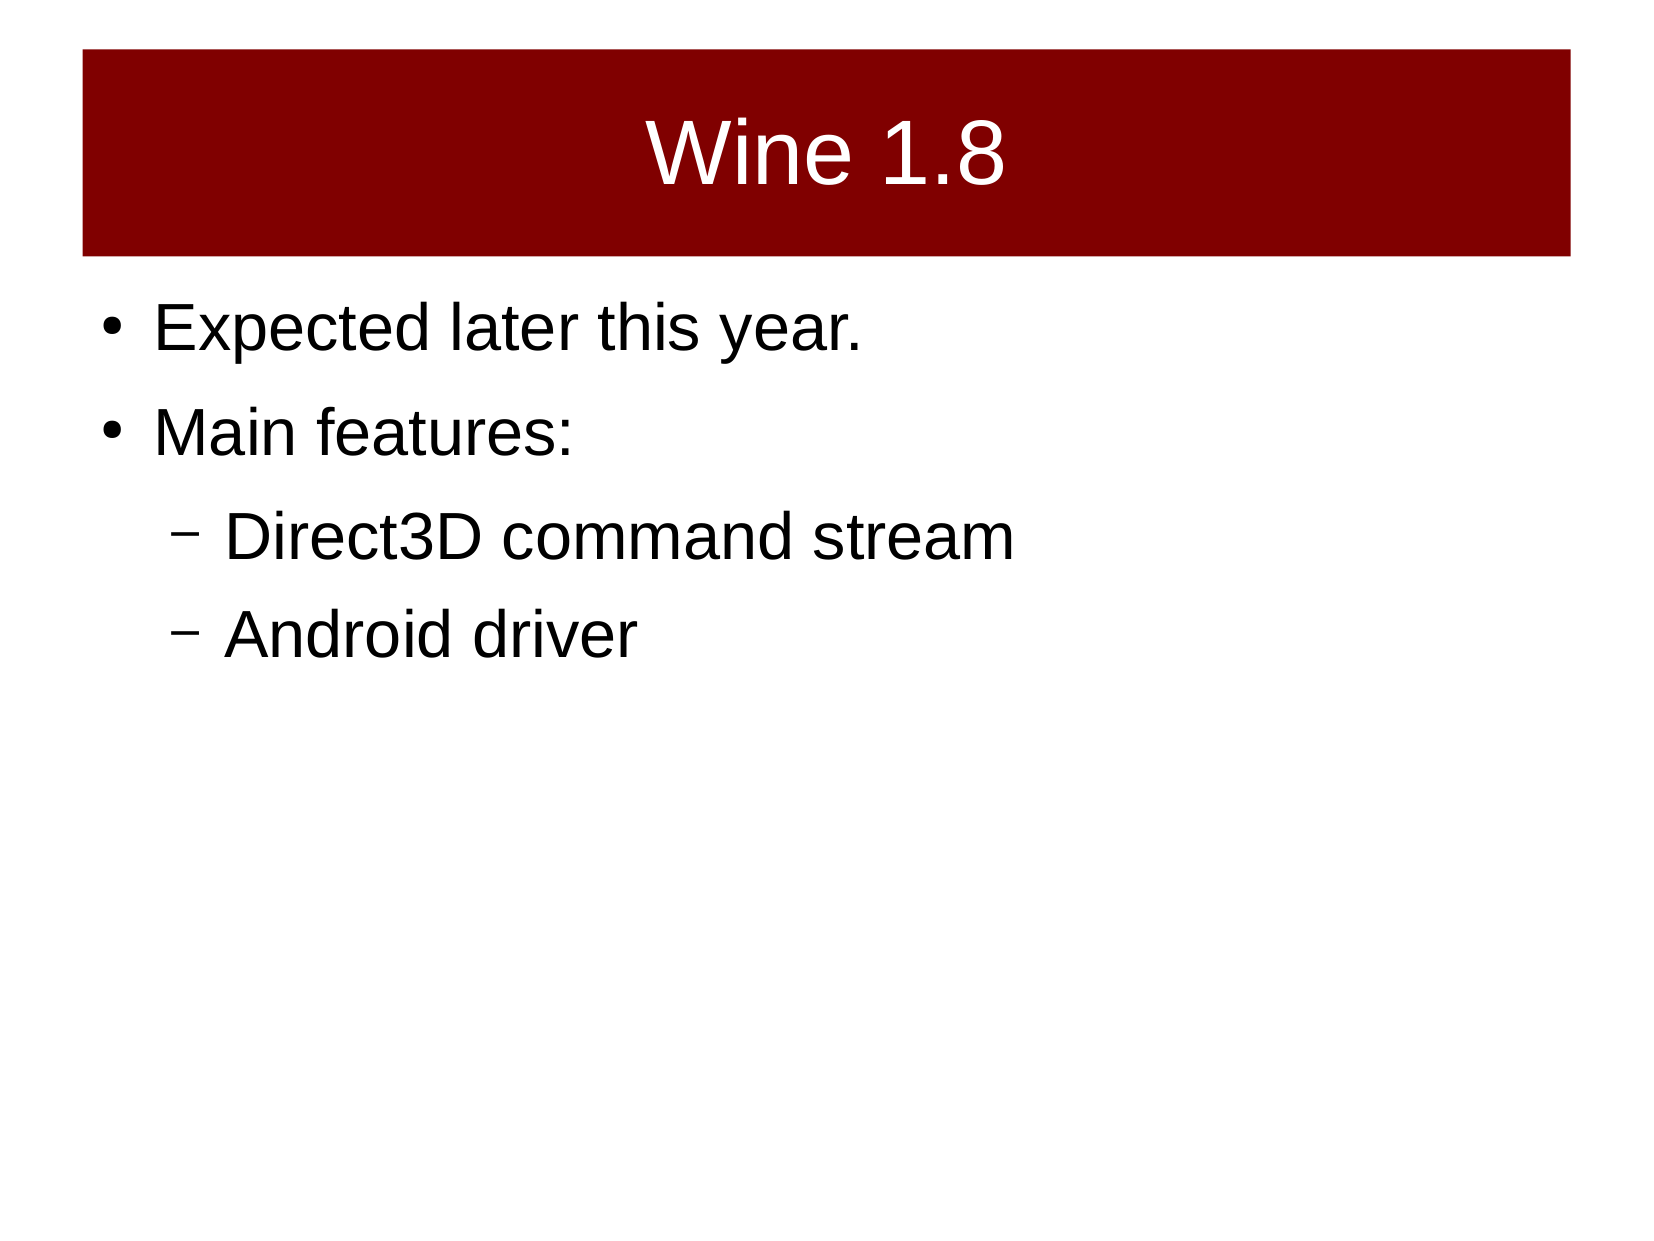

# Wine 1.8
Expected later this year.
Main features:
Direct3D command stream
Android driver